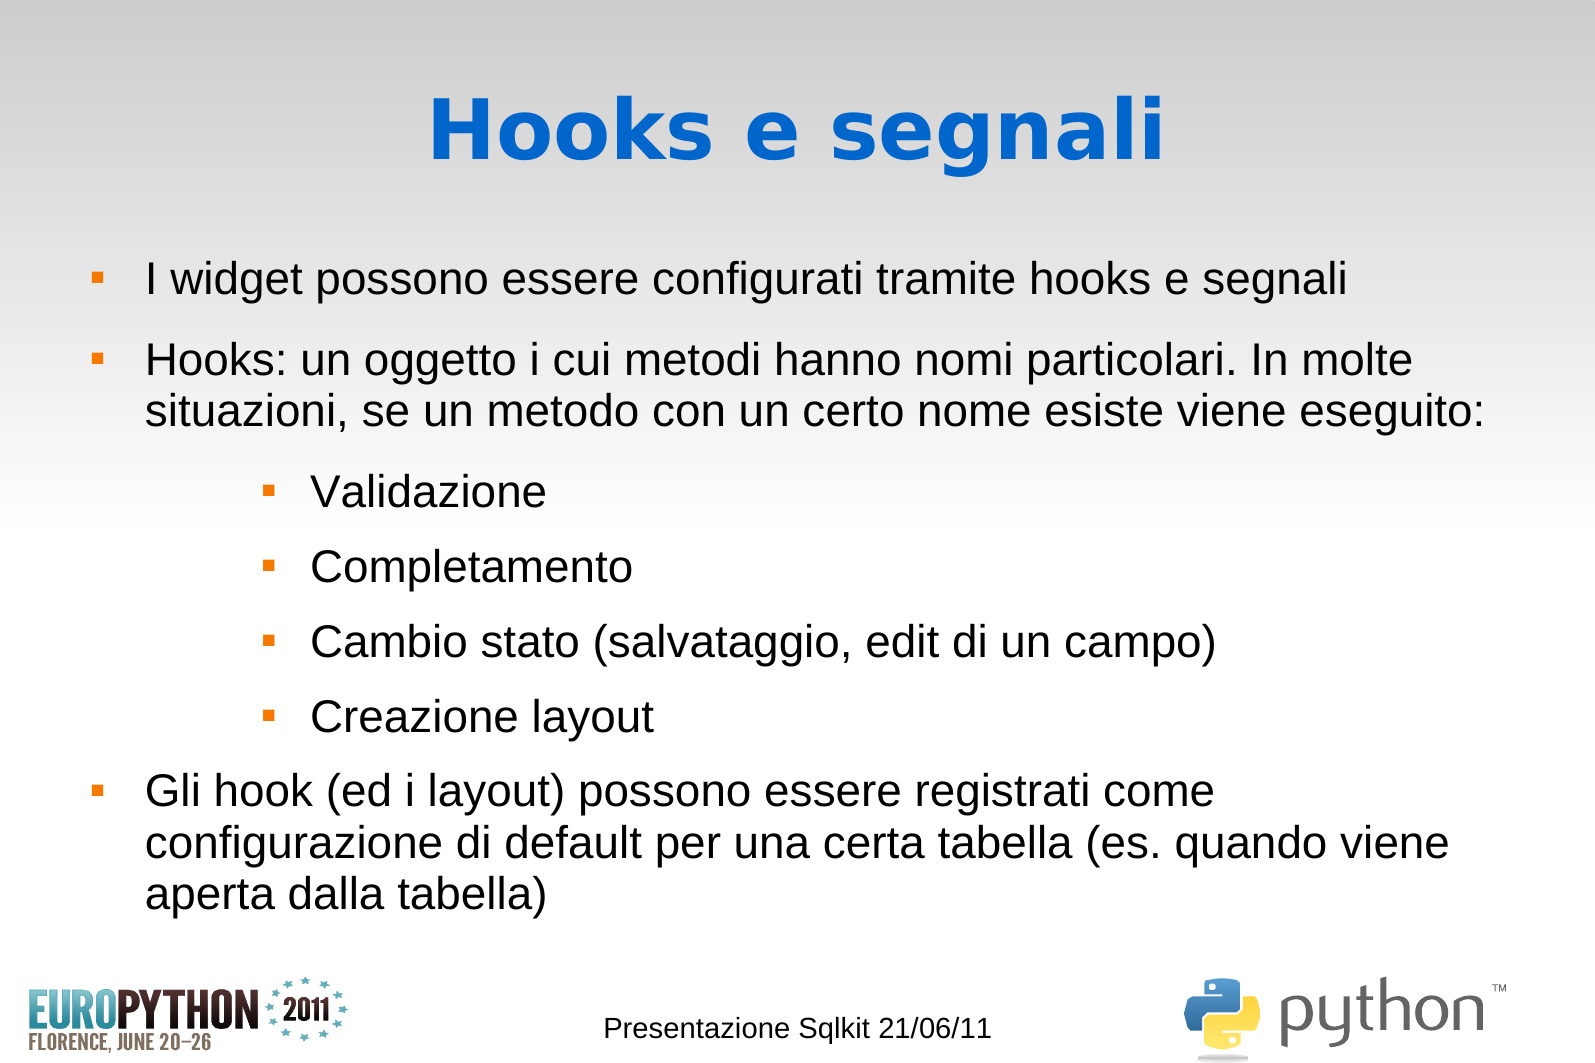

# Hooks e segnali
I widget possono essere configurati tramite hooks e segnali
Hooks: un oggetto i cui metodi hanno nomi particolari. In molte situazioni, se un metodo con un certo nome esiste viene eseguito:
Validazione
Completamento
Cambio stato (salvataggio, edit di un campo)
Creazione layout
Gli hook (ed i layout) possono essere registrati come configurazione di default per una certa tabella (es. quando viene aperta dalla tabella)